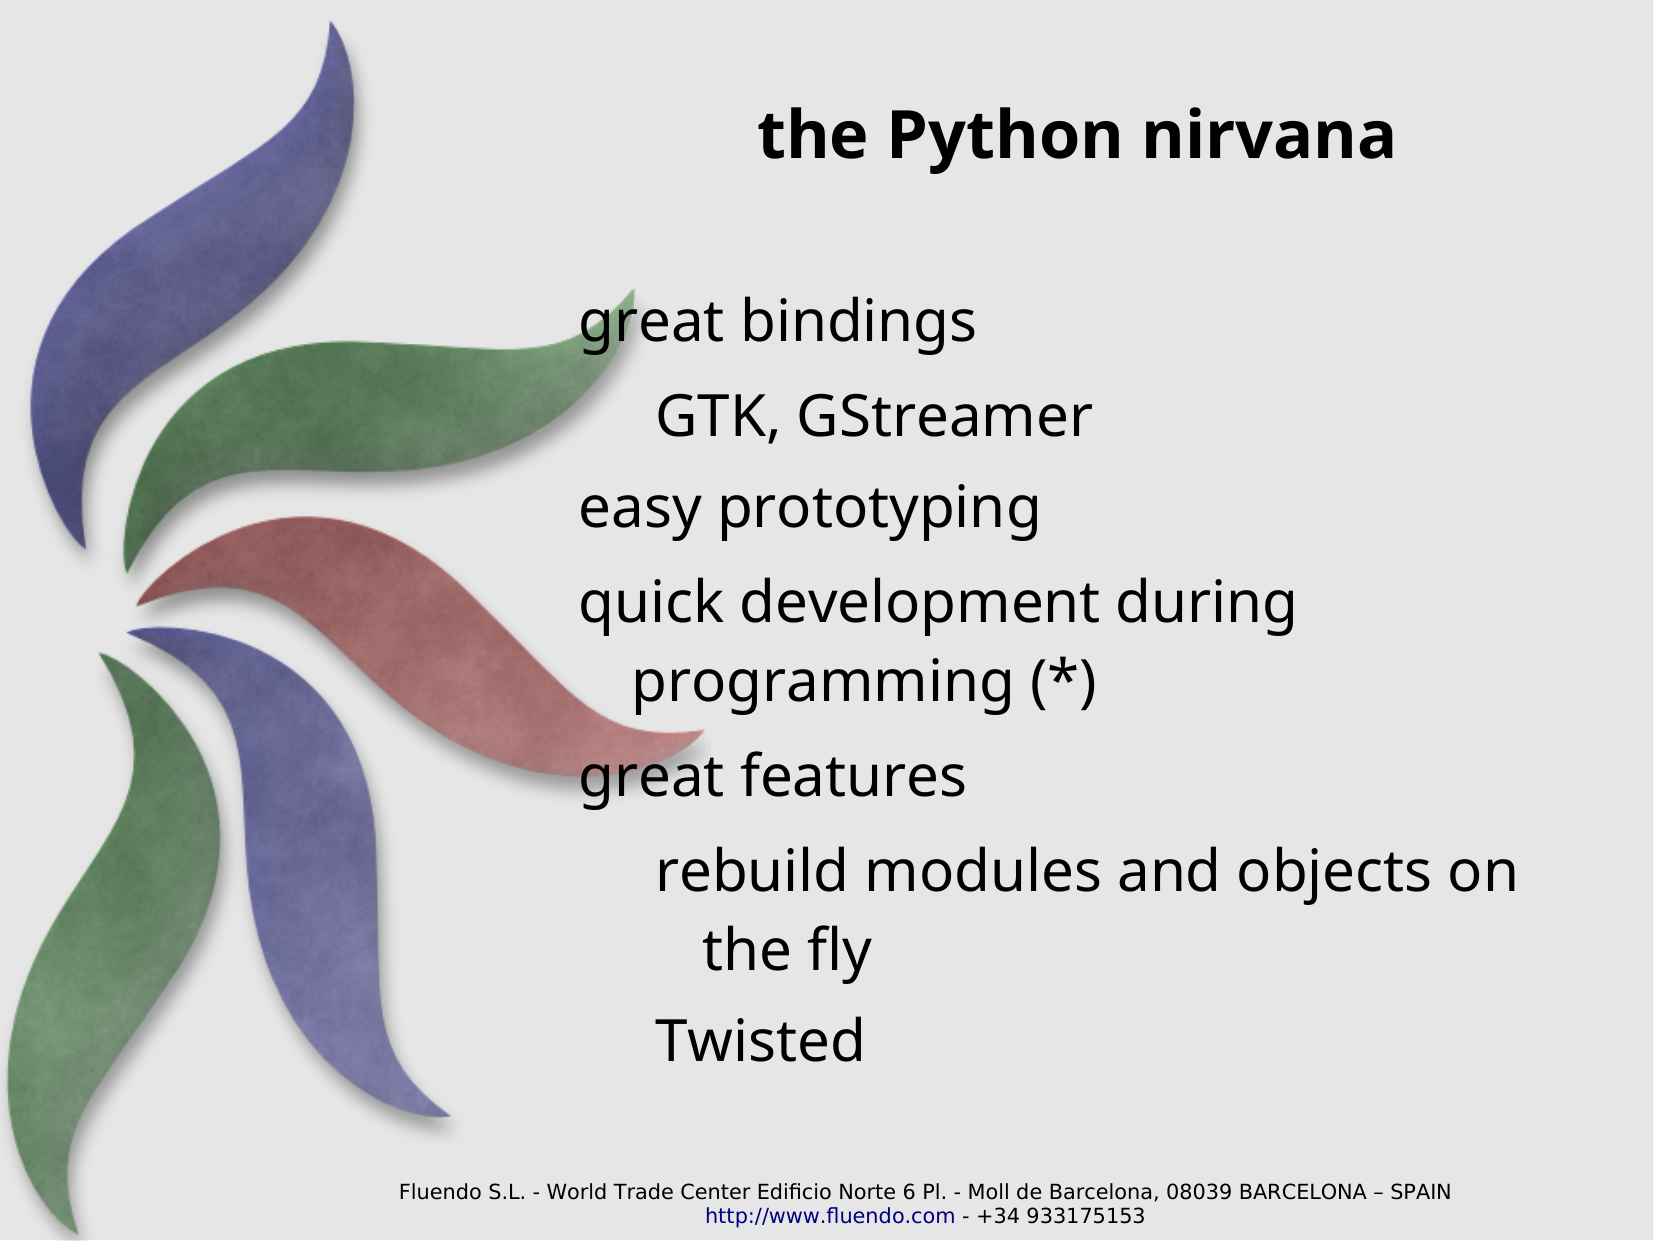

# the Python nirvana
great bindings
GTK, GStreamer
easy prototyping
quick development during programming (*)
great features
rebuild modules and objects on the fly
Twisted